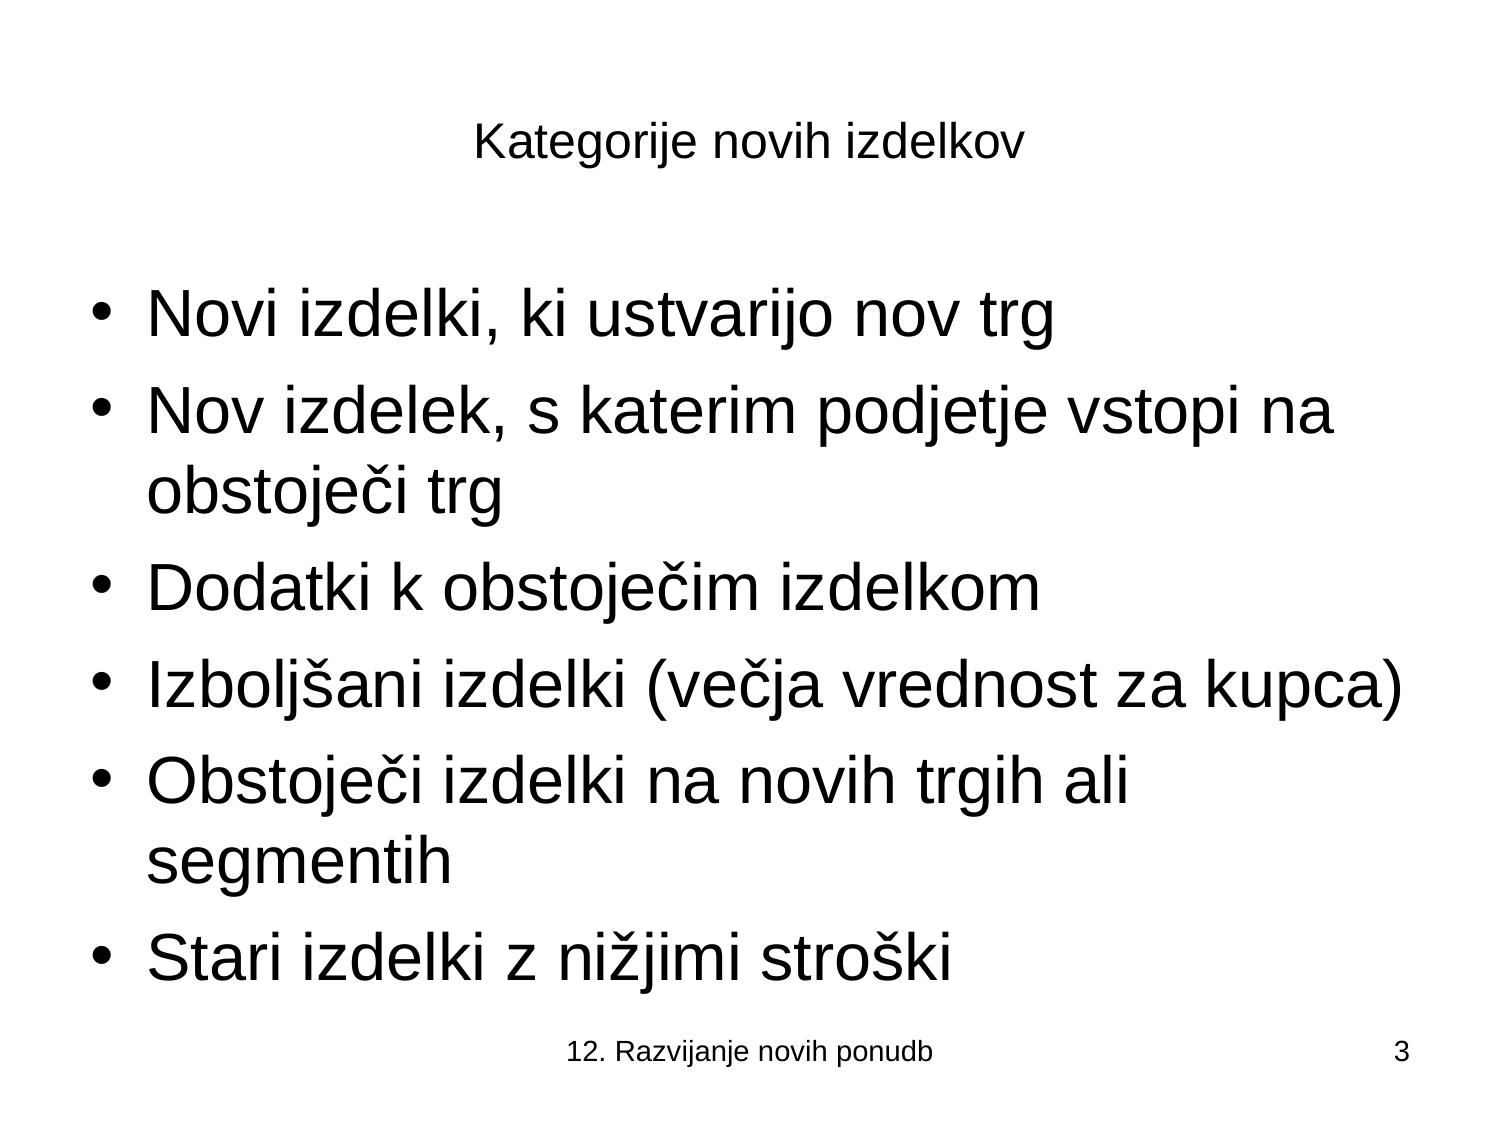

# Kategorije novih izdelkov
Novi izdelki, ki ustvarijo nov trg
Nov izdelek, s katerim podjetje vstopi na obstoječi trg
Dodatki k obstoječim izdelkom
Izboljšani izdelki (večja vrednost za kupca)
Obstoječi izdelki na novih trgih ali segmentih
Stari izdelki z nižjimi stroški
12. Razvijanje novih ponudb